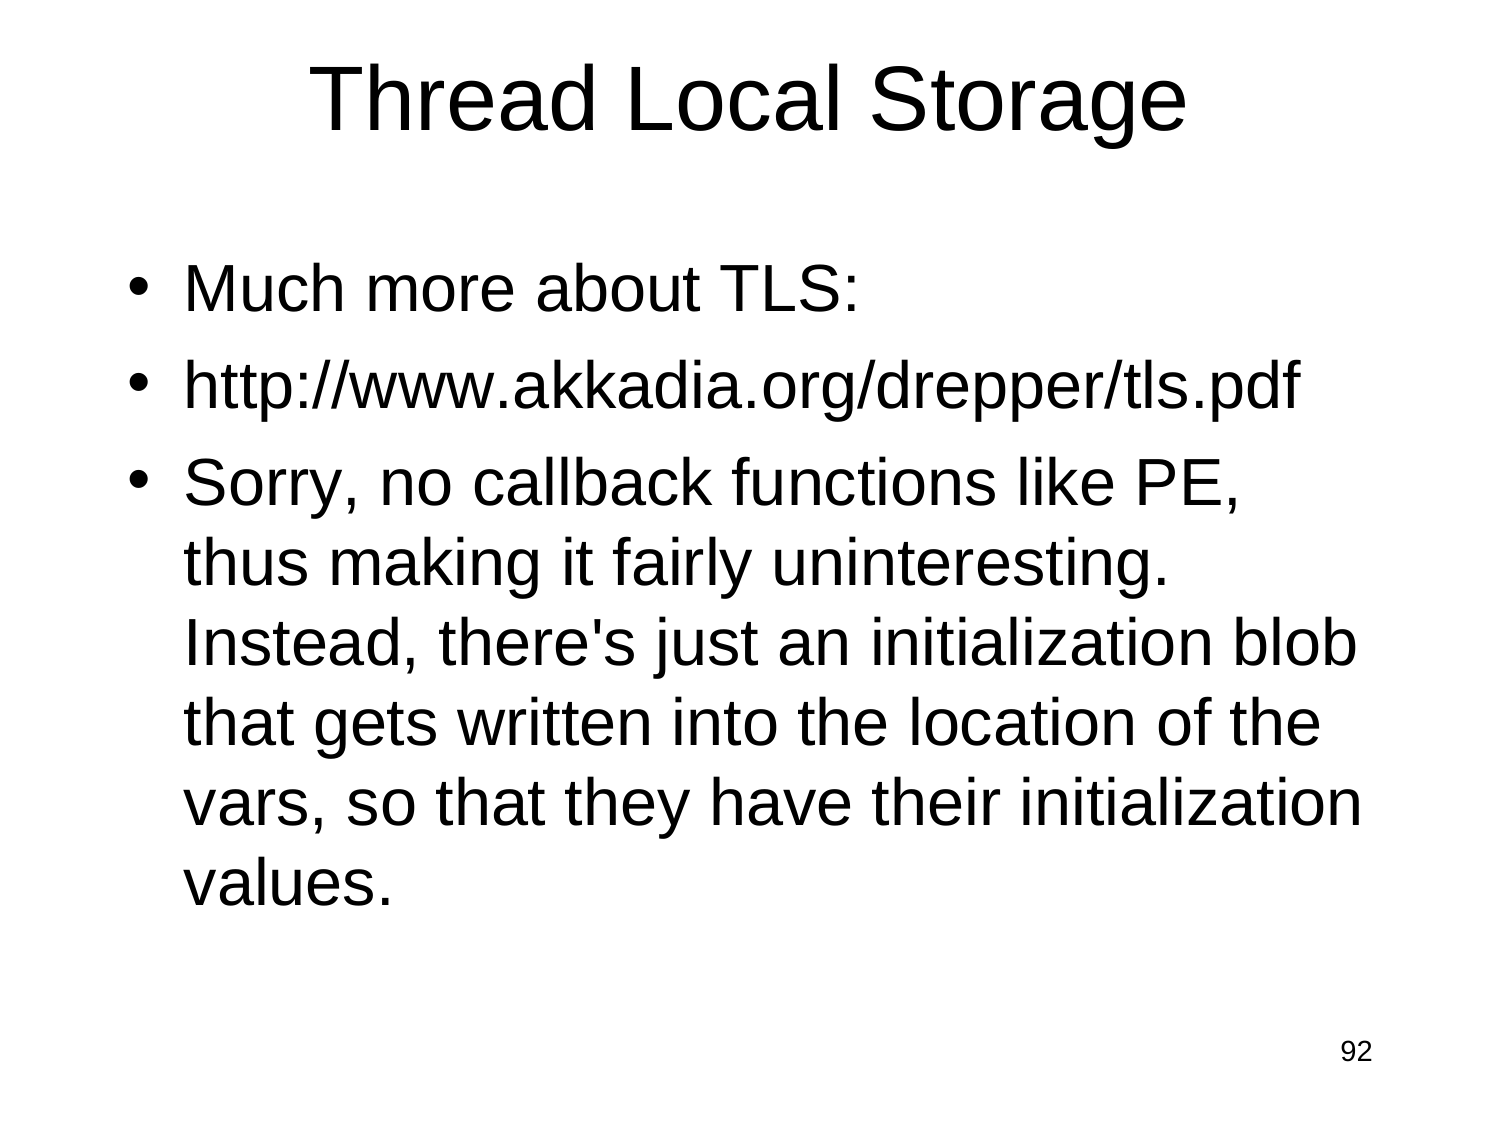

# Thread Local Storage
Much more about TLS:
http://www.akkadia.org/drepper/tls.pdf
Sorry, no callback functions like PE, thus making it fairly uninteresting. Instead, there's just an initialization blob that gets written into the location of the vars, so that they have their initialization values.